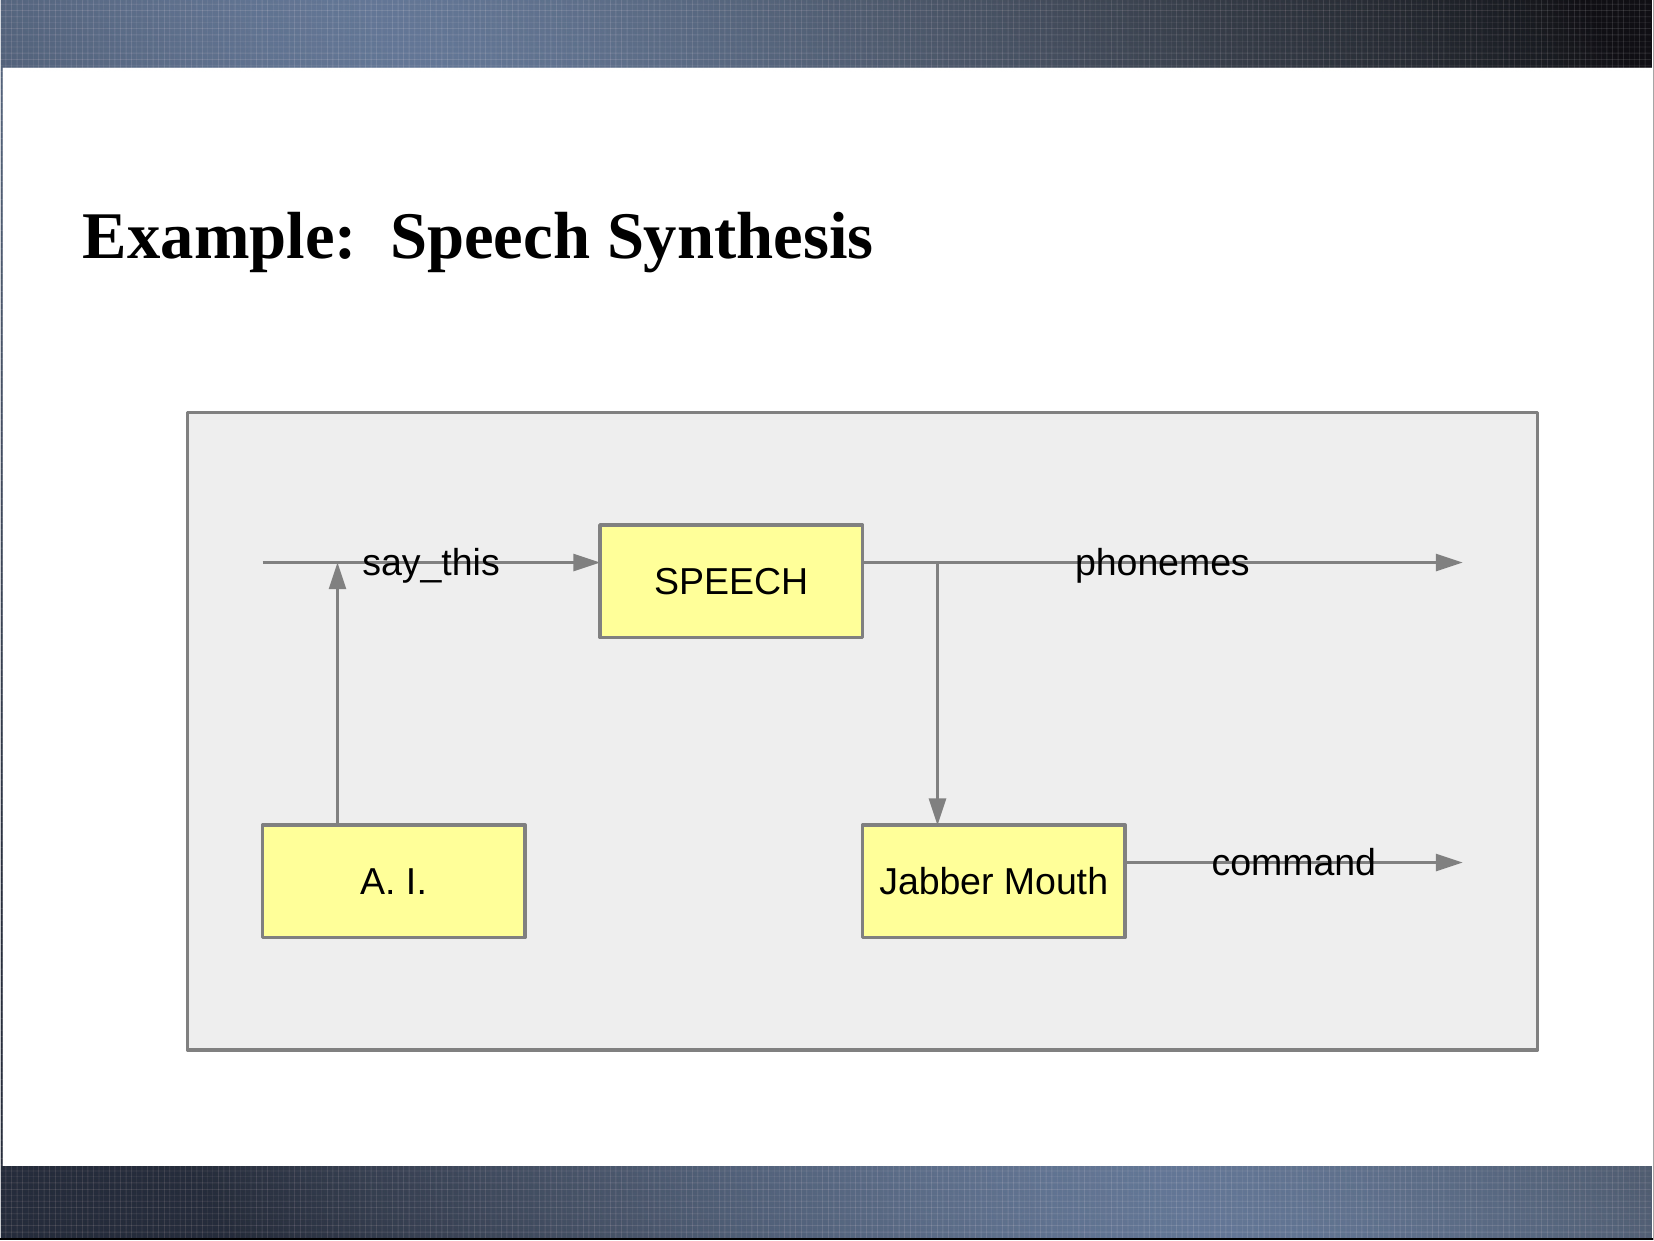

# Example: Speech Synthesis
SPEECH
say_this
phonemes
A. I.
Jabber Mouth
command